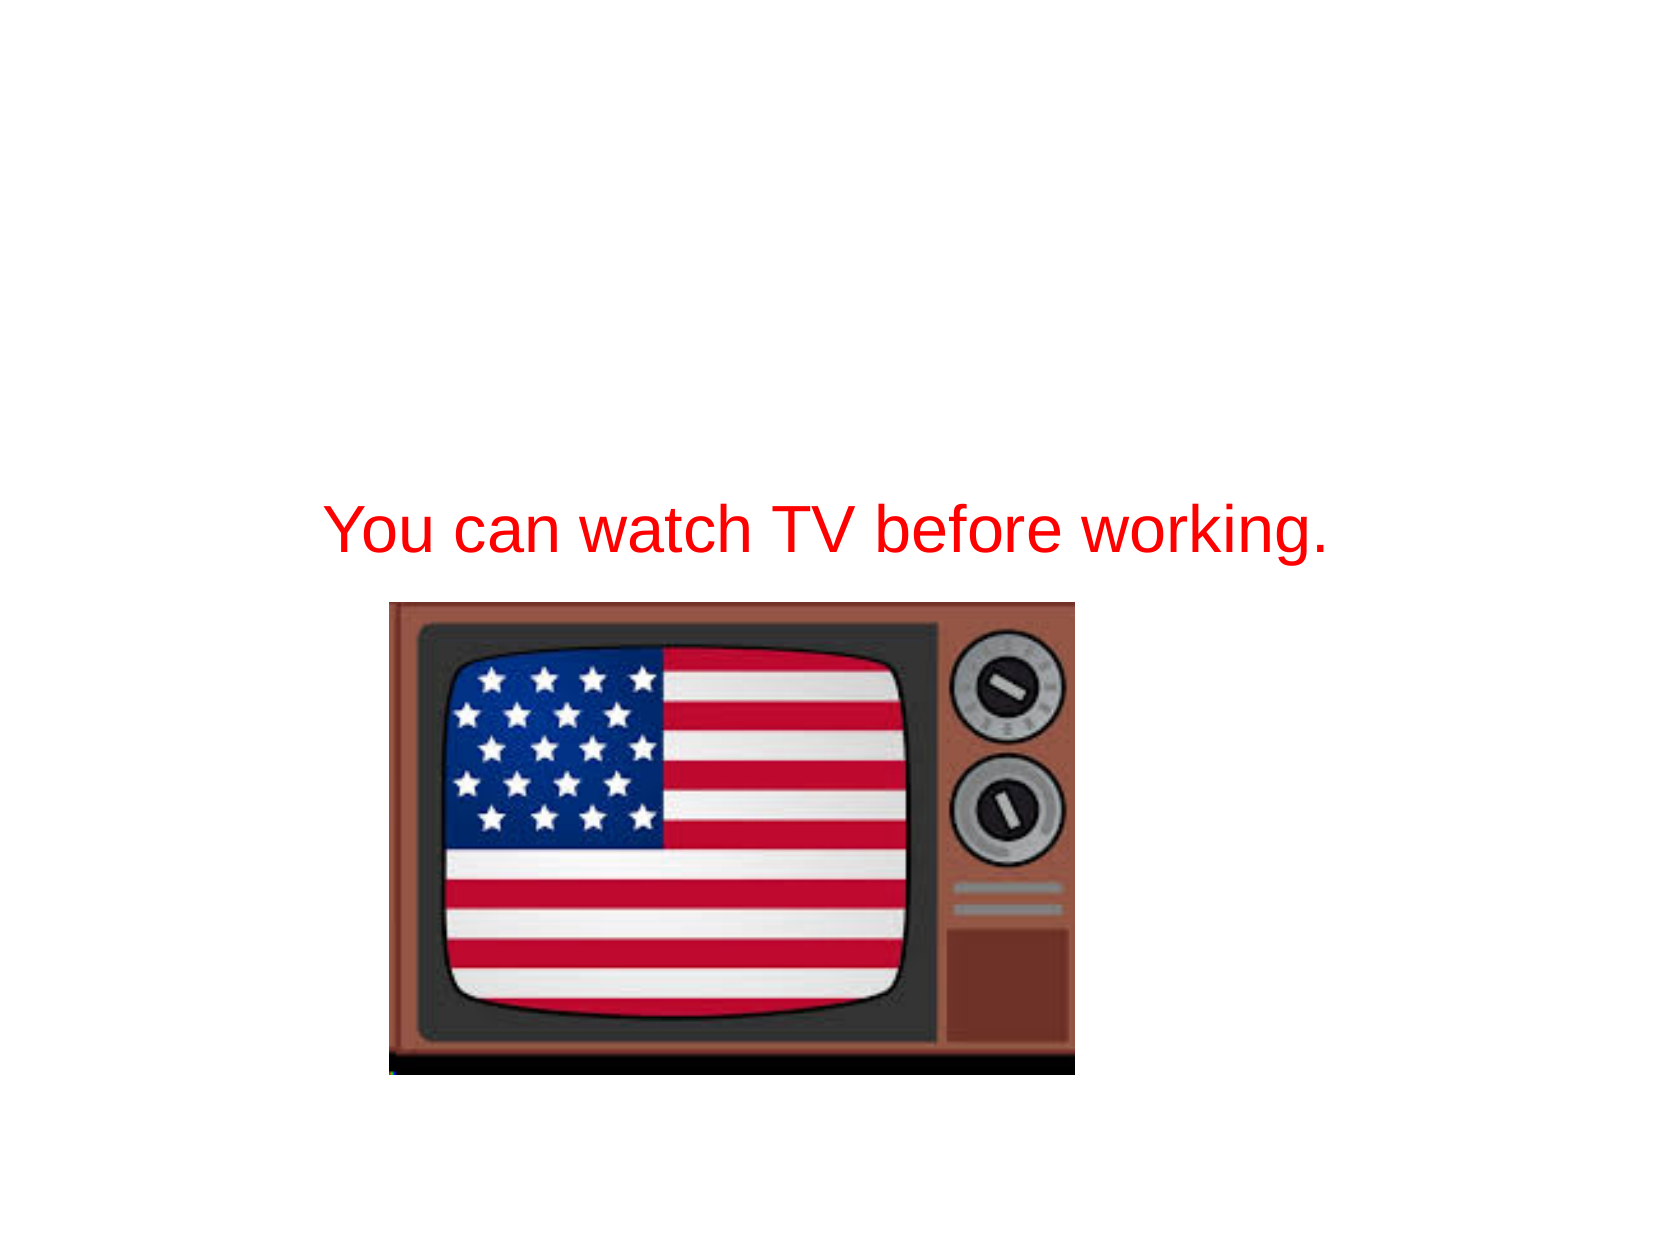

# You can watch TV before working.